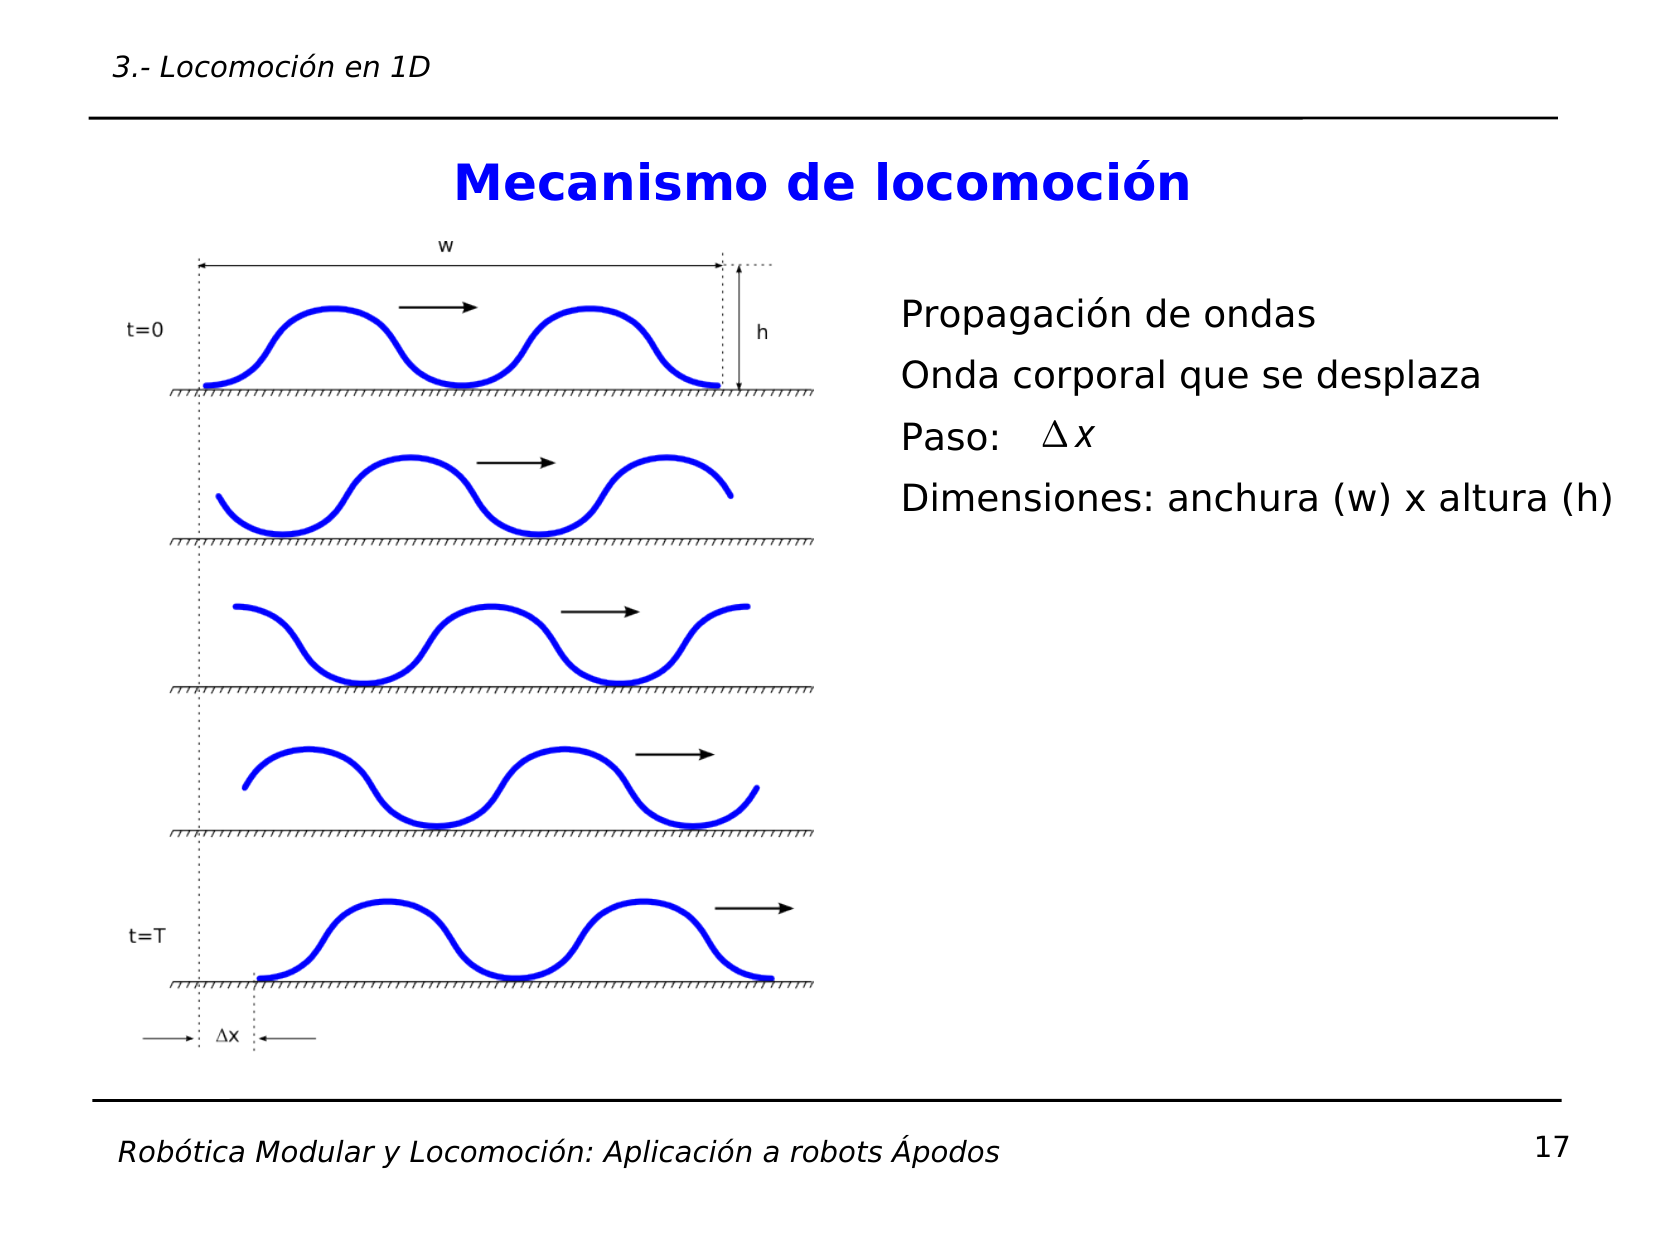

3.- Locomoción en 1D
Mecanismo de locomoción
 Propagación de ondas
 Onda corporal que se desplaza
 Paso:
 Dimensiones: anchura (w) x altura (h)
Robótica Modular y Locomoción: Aplicación a robots Ápodos
17